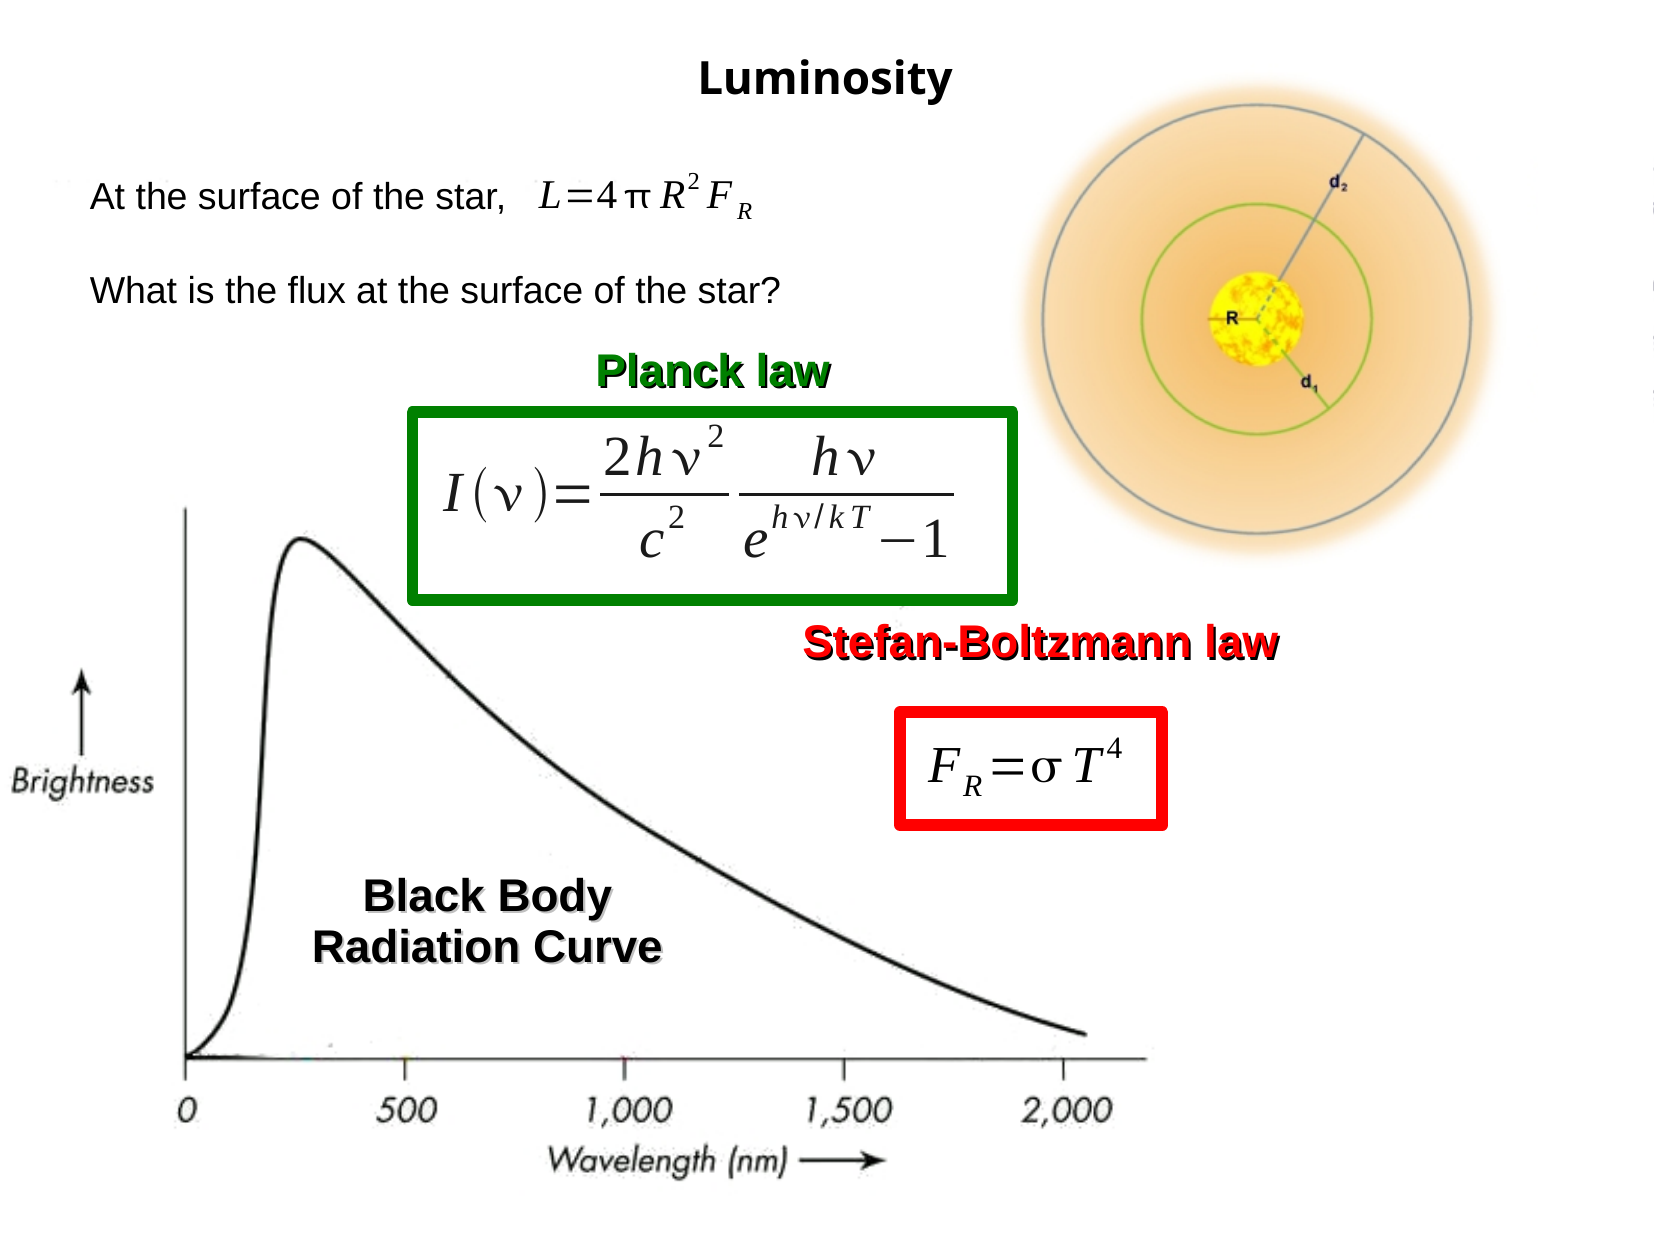

Luminosity
At the surface of the star,
What is the flux at the surface of the star?
Planck law
Stefan-Boltzmann law
Black Body
Radiation Curve